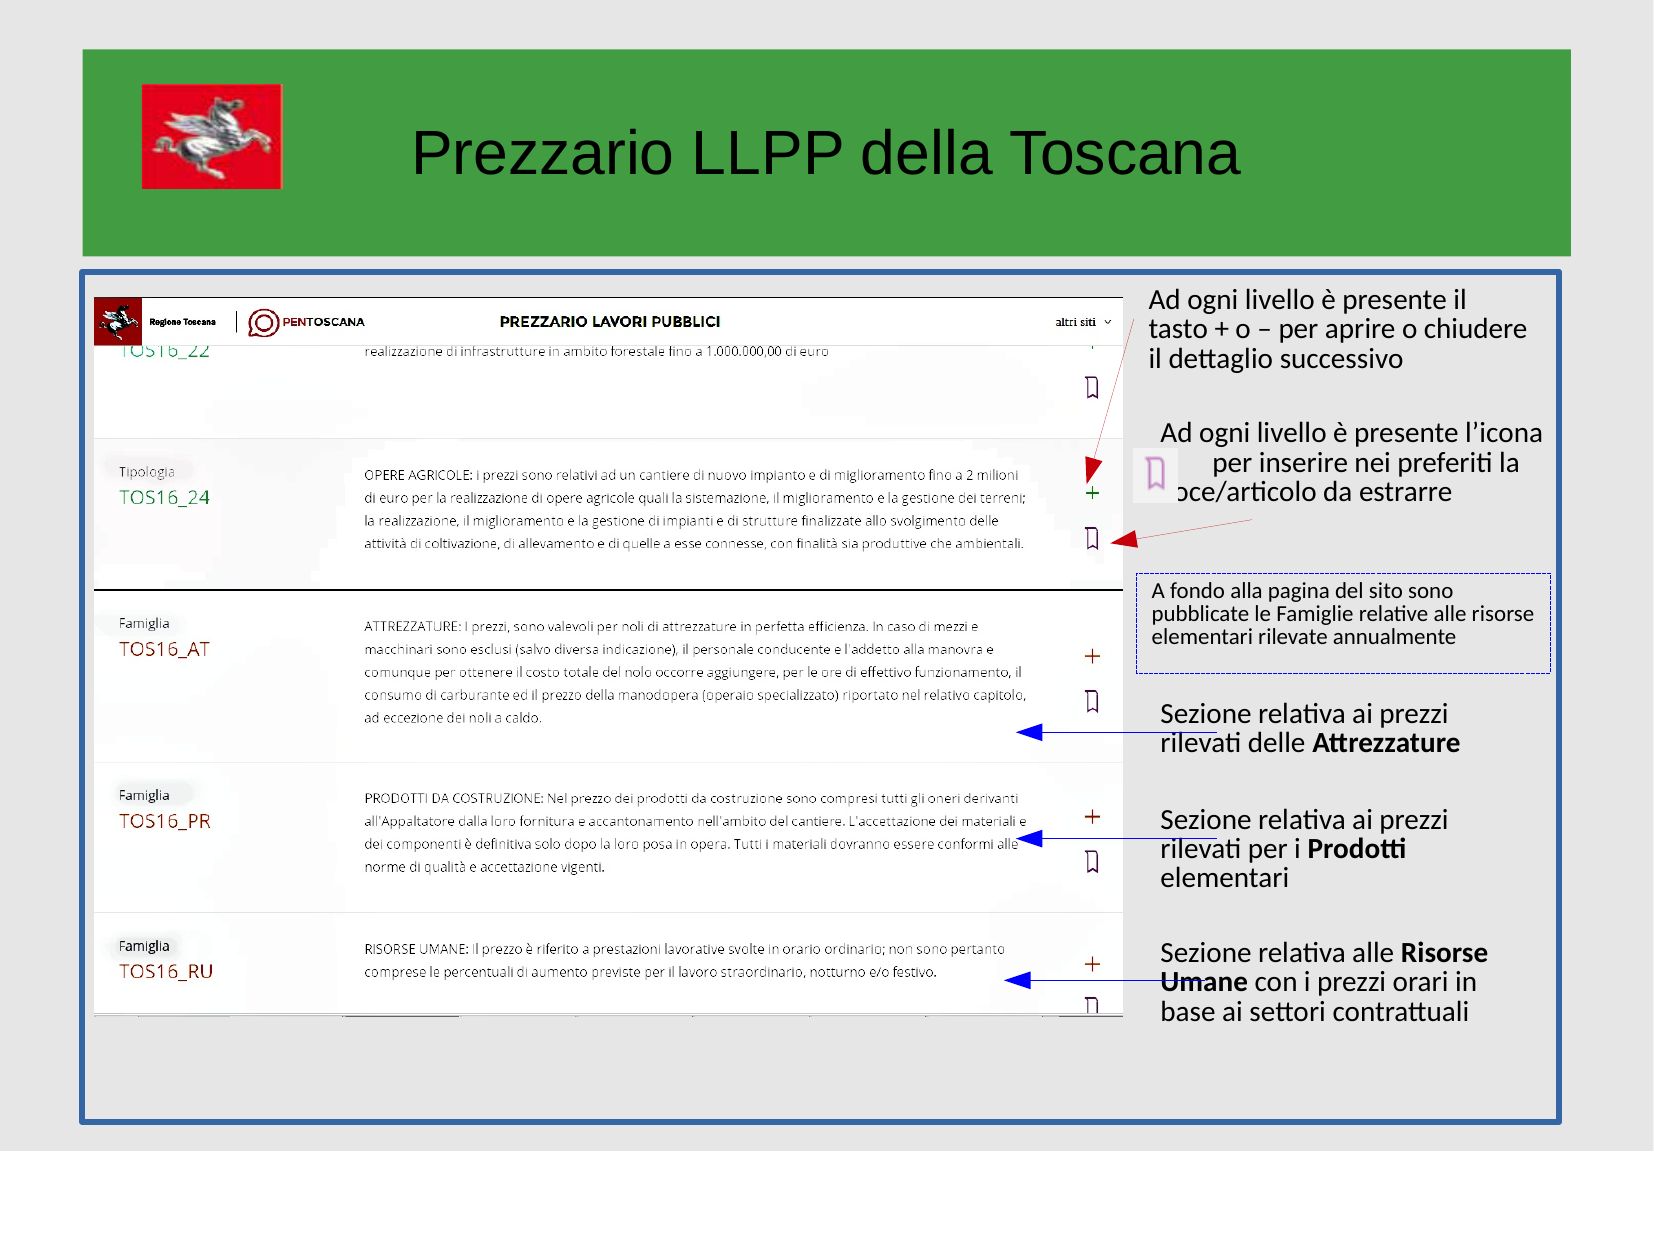

# Prezzario LLPP della Toscana
Ad ogni livello è presente il tasto + o – per aprire o chiudere il dettaglio successivo
Ad ogni livello è presente l’icona per inserire nei preferiti la voce/articolo da estrarre
A fondo alla pagina del sito sono pubblicate le Famiglie relative alle risorse elementari rilevate annualmente
Sezione relativa ai prezzi rilevati delle Attrezzature
Sezione relativa ai prezzi rilevati per i Prodotti elementari
Sezione relativa alle Risorse Umane con i prezzi orari in base ai settori contrattuali